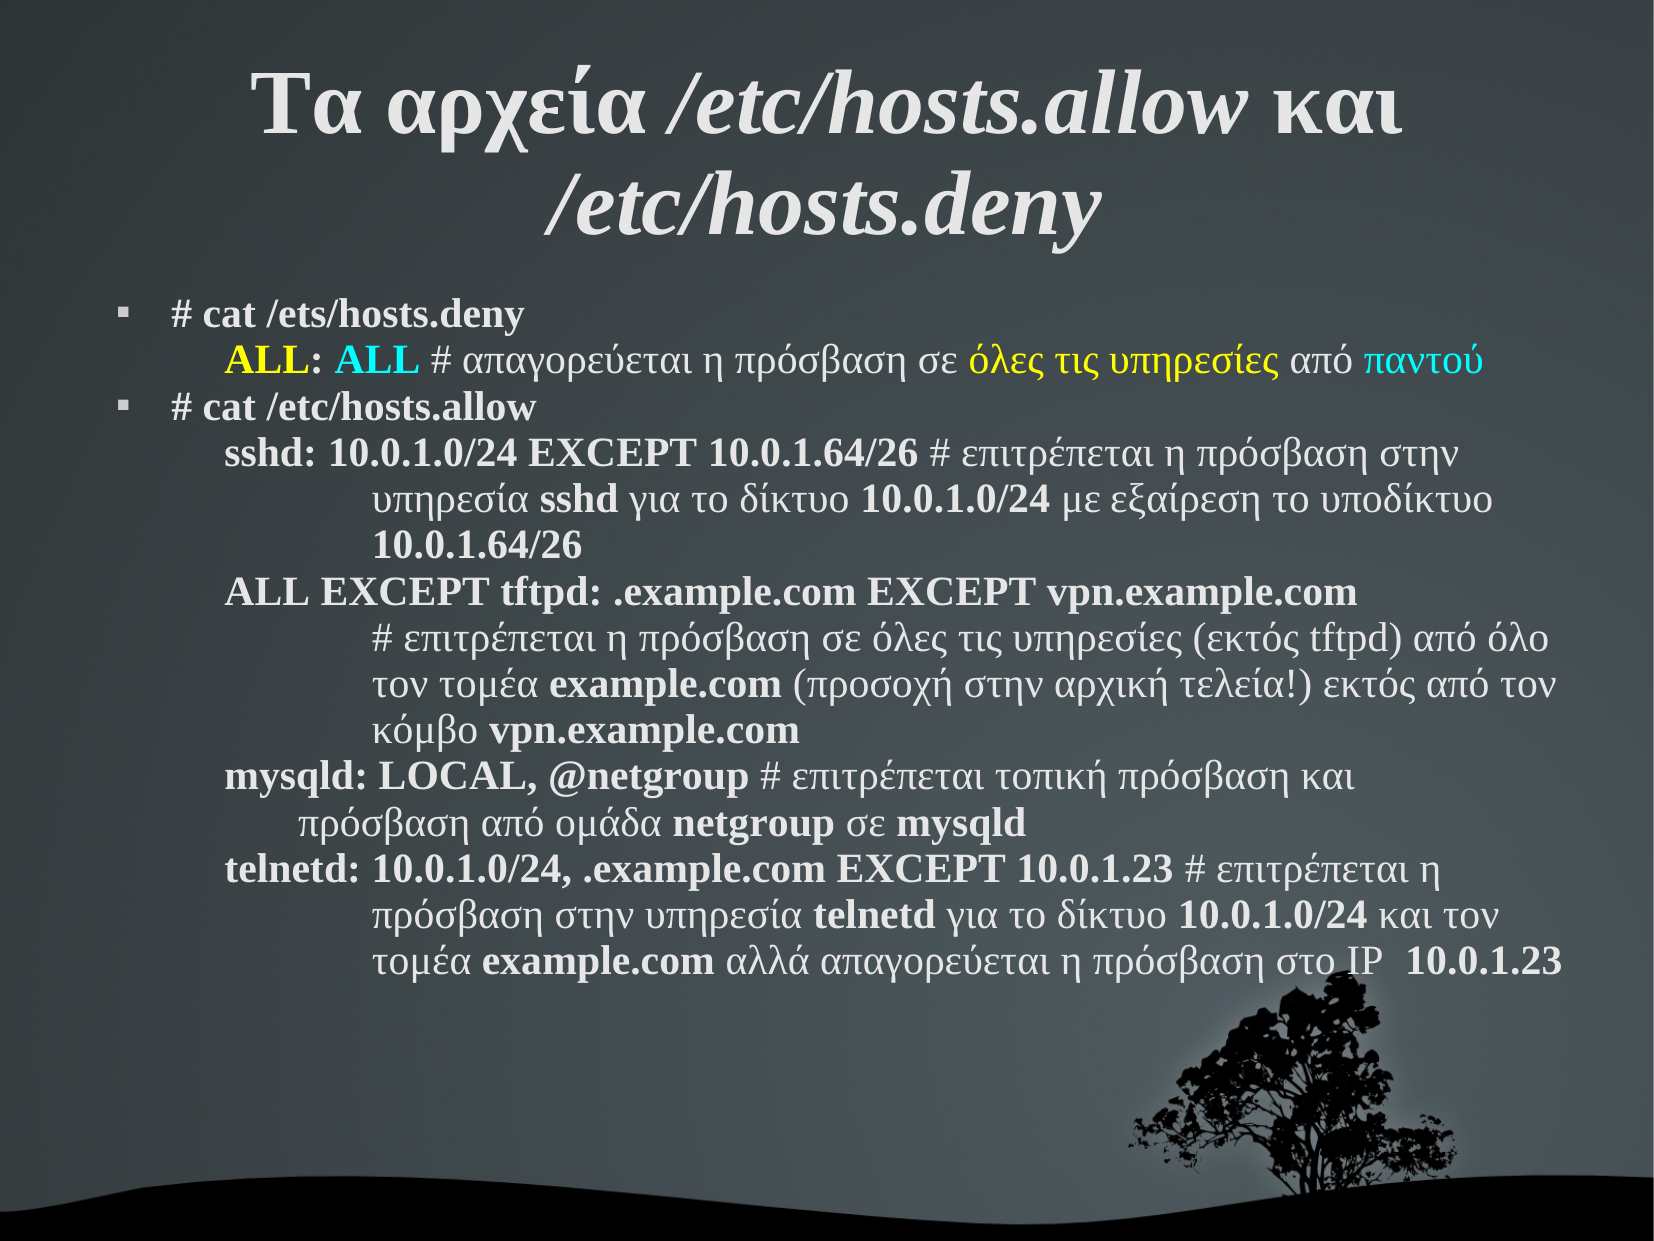

Τα αρχεία /etc/hosts.allow και /etc/hosts.deny
# # cat /ets/hosts.deny ALL: ALL # απαγορεύεται η πρόσβαση σε όλες τις υπηρεσίες από παντού
# cat /etc/hosts.allow sshd: 10.0.1.0/24 EXCEPT 10.0.1.64/26 # επιτρέπεται η πρόσβαση στην 				υπηρεσία sshd για το δίκτυο 10.0.1.0/24 με	εξαίρεση το υποδίκτυο 			10.0.1.64/26 ALL EXCEPT tftpd: .example.com EXCEPT vpn.example.com # επιτρέπεται η πρόσβαση σε όλες τις υπηρεσίες (εκτός tftpd) από όλο 		τον τομέα example.com (προσοχή στην αρχική τελεία!) εκτός από τον 		κόμβο vpn.example.com mysqld: LOCAL, @netgroup # επιτρέπεται τοπική πρόσβαση και 				πρόσβαση από ομάδα netgroup σε mysqld telnetd: 10.0.1.0/24, .example.com EXCEPT 10.0.1.23 # επιτρέπεται η 				πρόσβαση στην υπηρεσία telnetd για το δίκτυο 10.0.1.0/24 και τον 			τομέα example.com αλλά απαγορεύεται η πρόσβαση στο IP 10.0.1.23